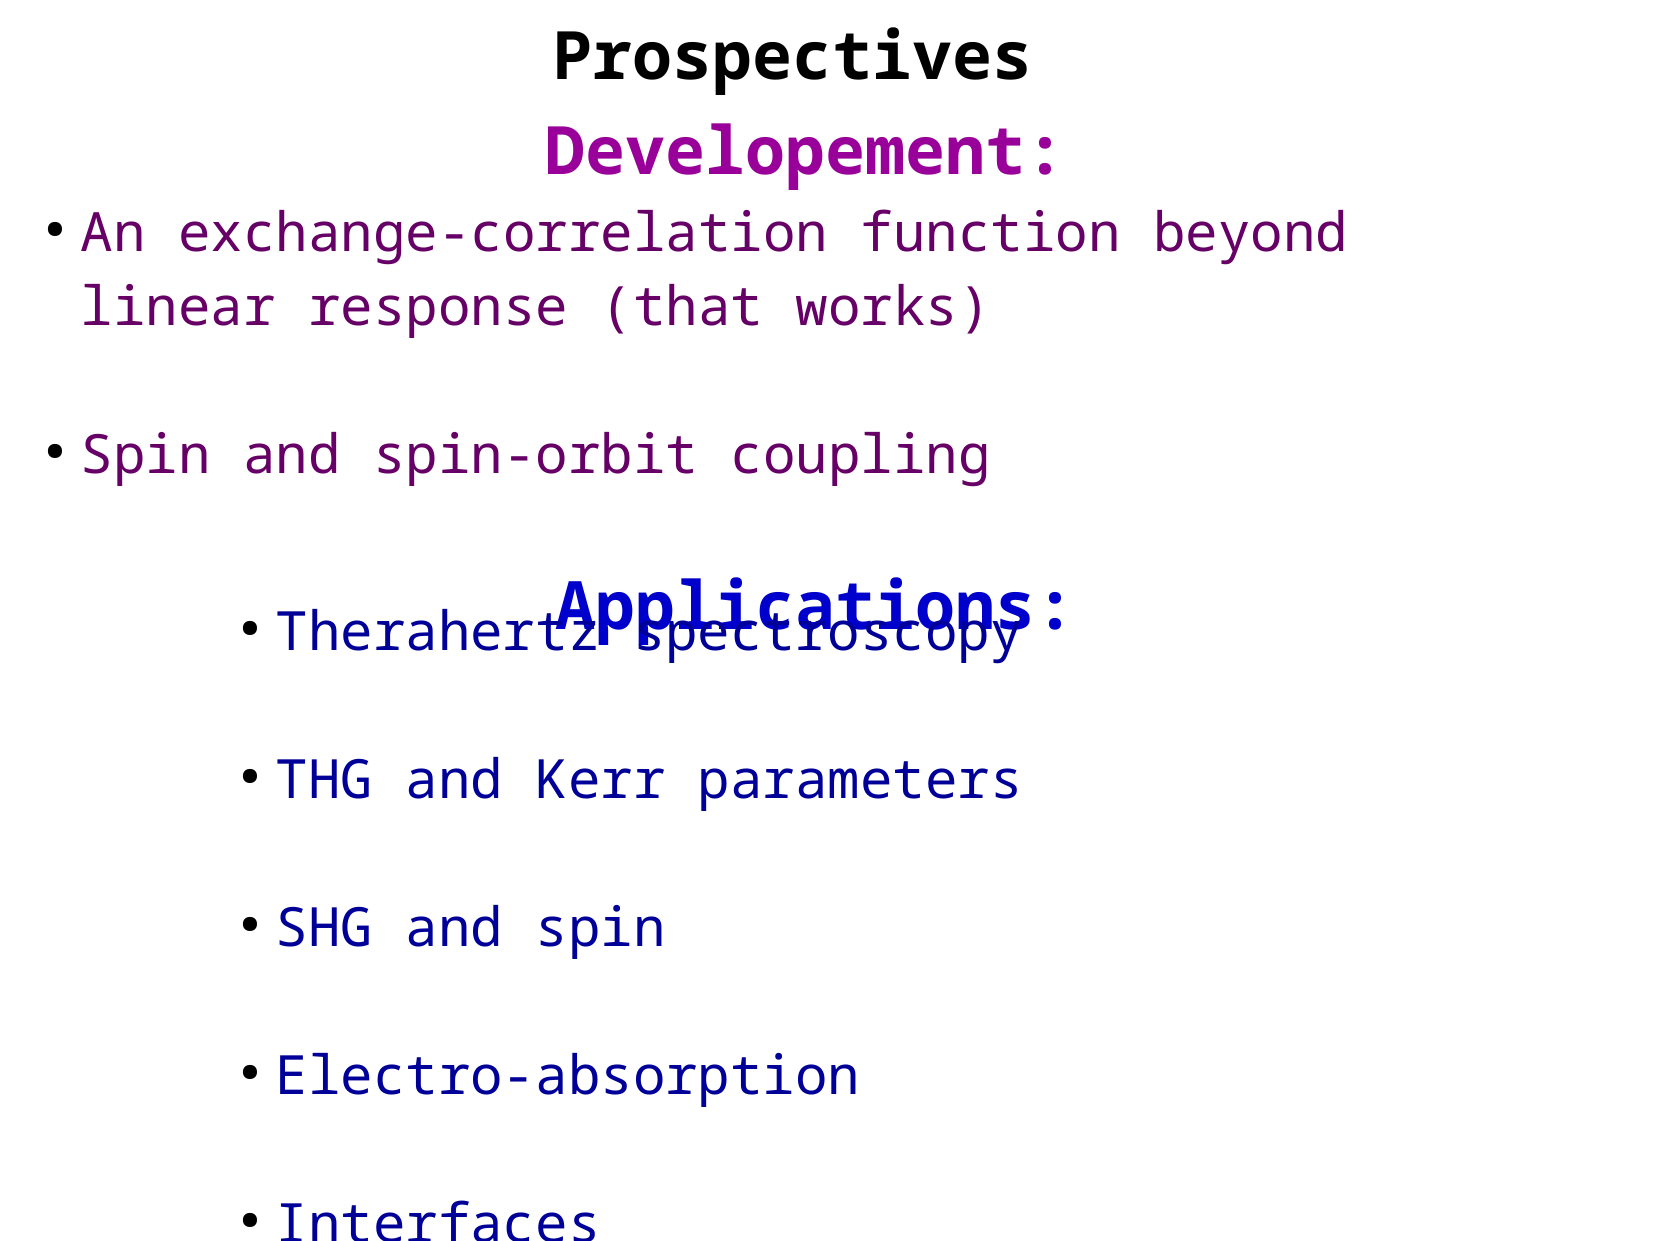

# Prospectives
Developement:
An exchange-correlation function beyond linear response (that works)
Spin and spin-orbit coupling
Applications:
Therahertz spectroscopy
THG and Kerr parameters
SHG and spin
Electro-absorption
Interfaces